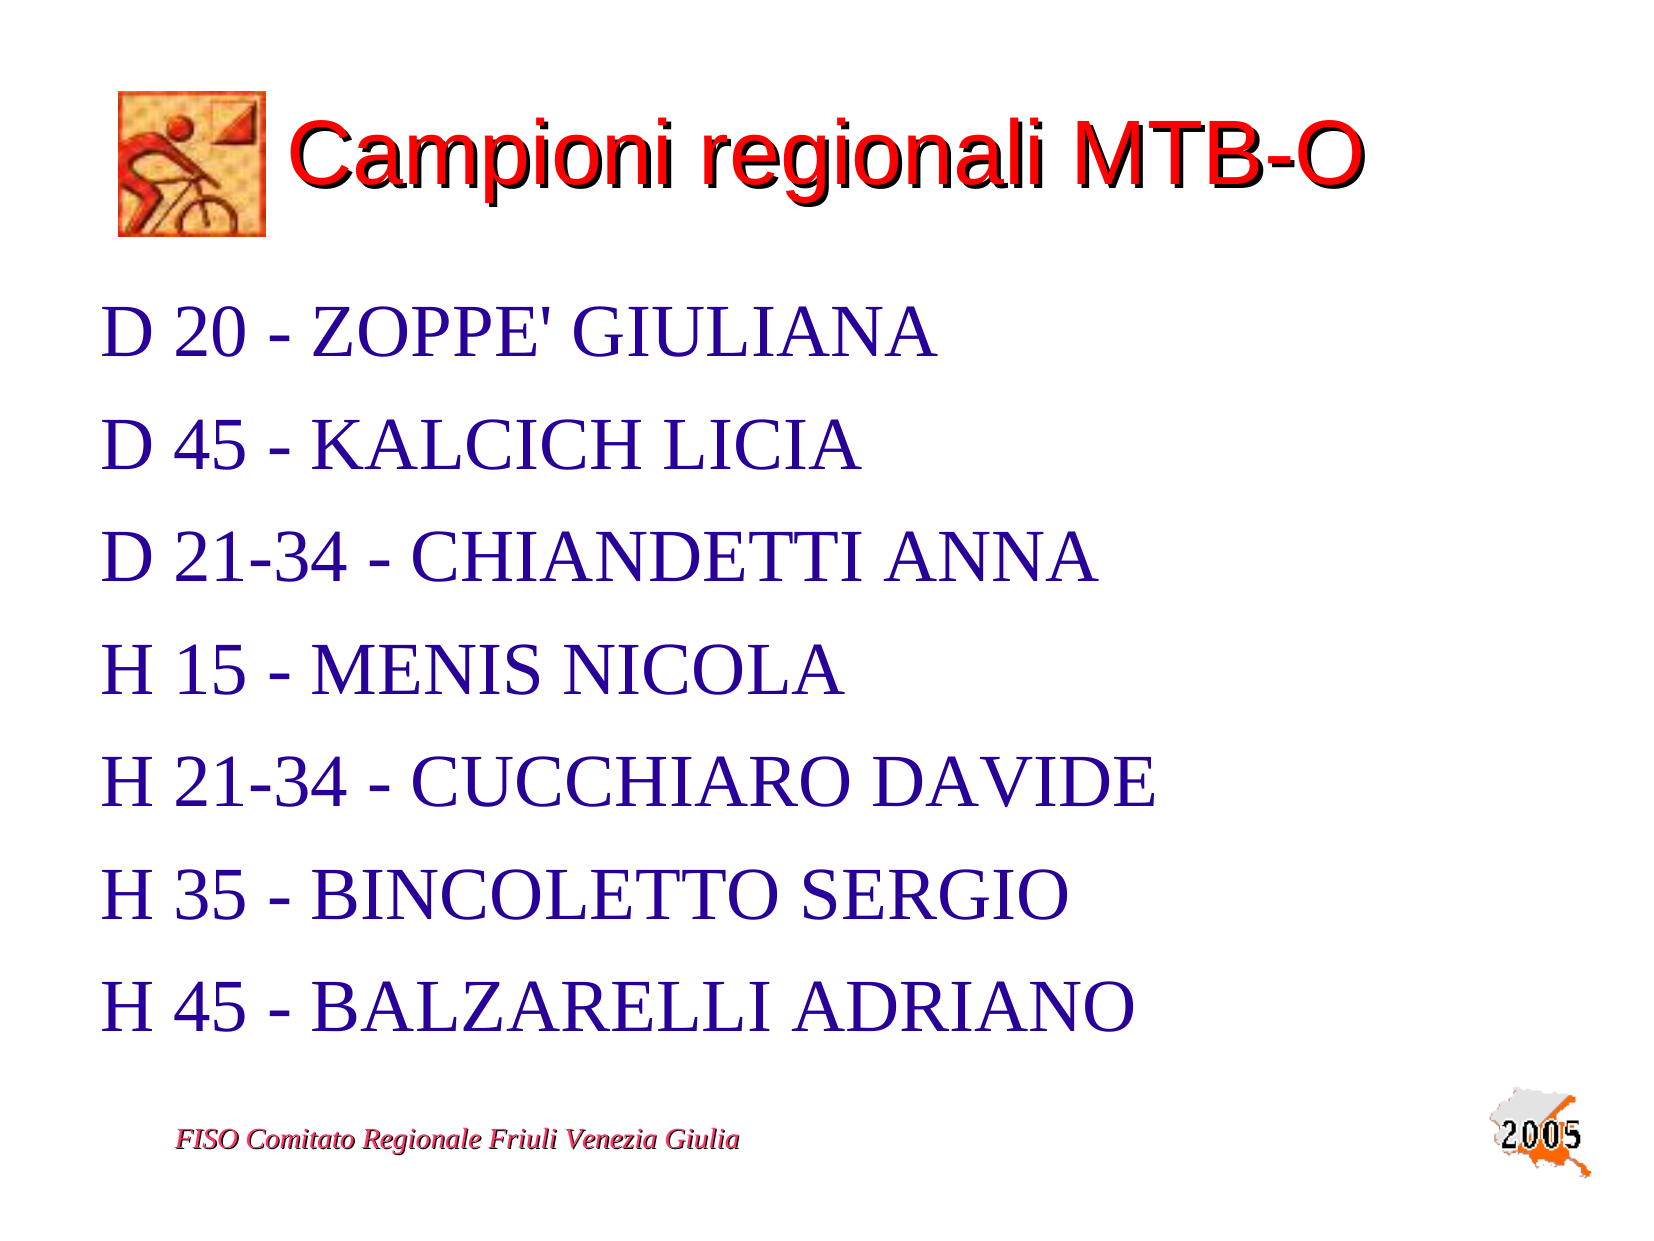

# Campioni regionali MTB-O
D 20 - ZOPPE' GIULIANA
D 45 - KALCICH LICIA
D 21-34 - CHIANDETTI ANNA
H 15 - MENIS NICOLA
H 21-34 - CUCCHIARO DAVIDE
H 35 - BINCOLETTO SERGIO
H 45 - BALZARELLI ADRIANO